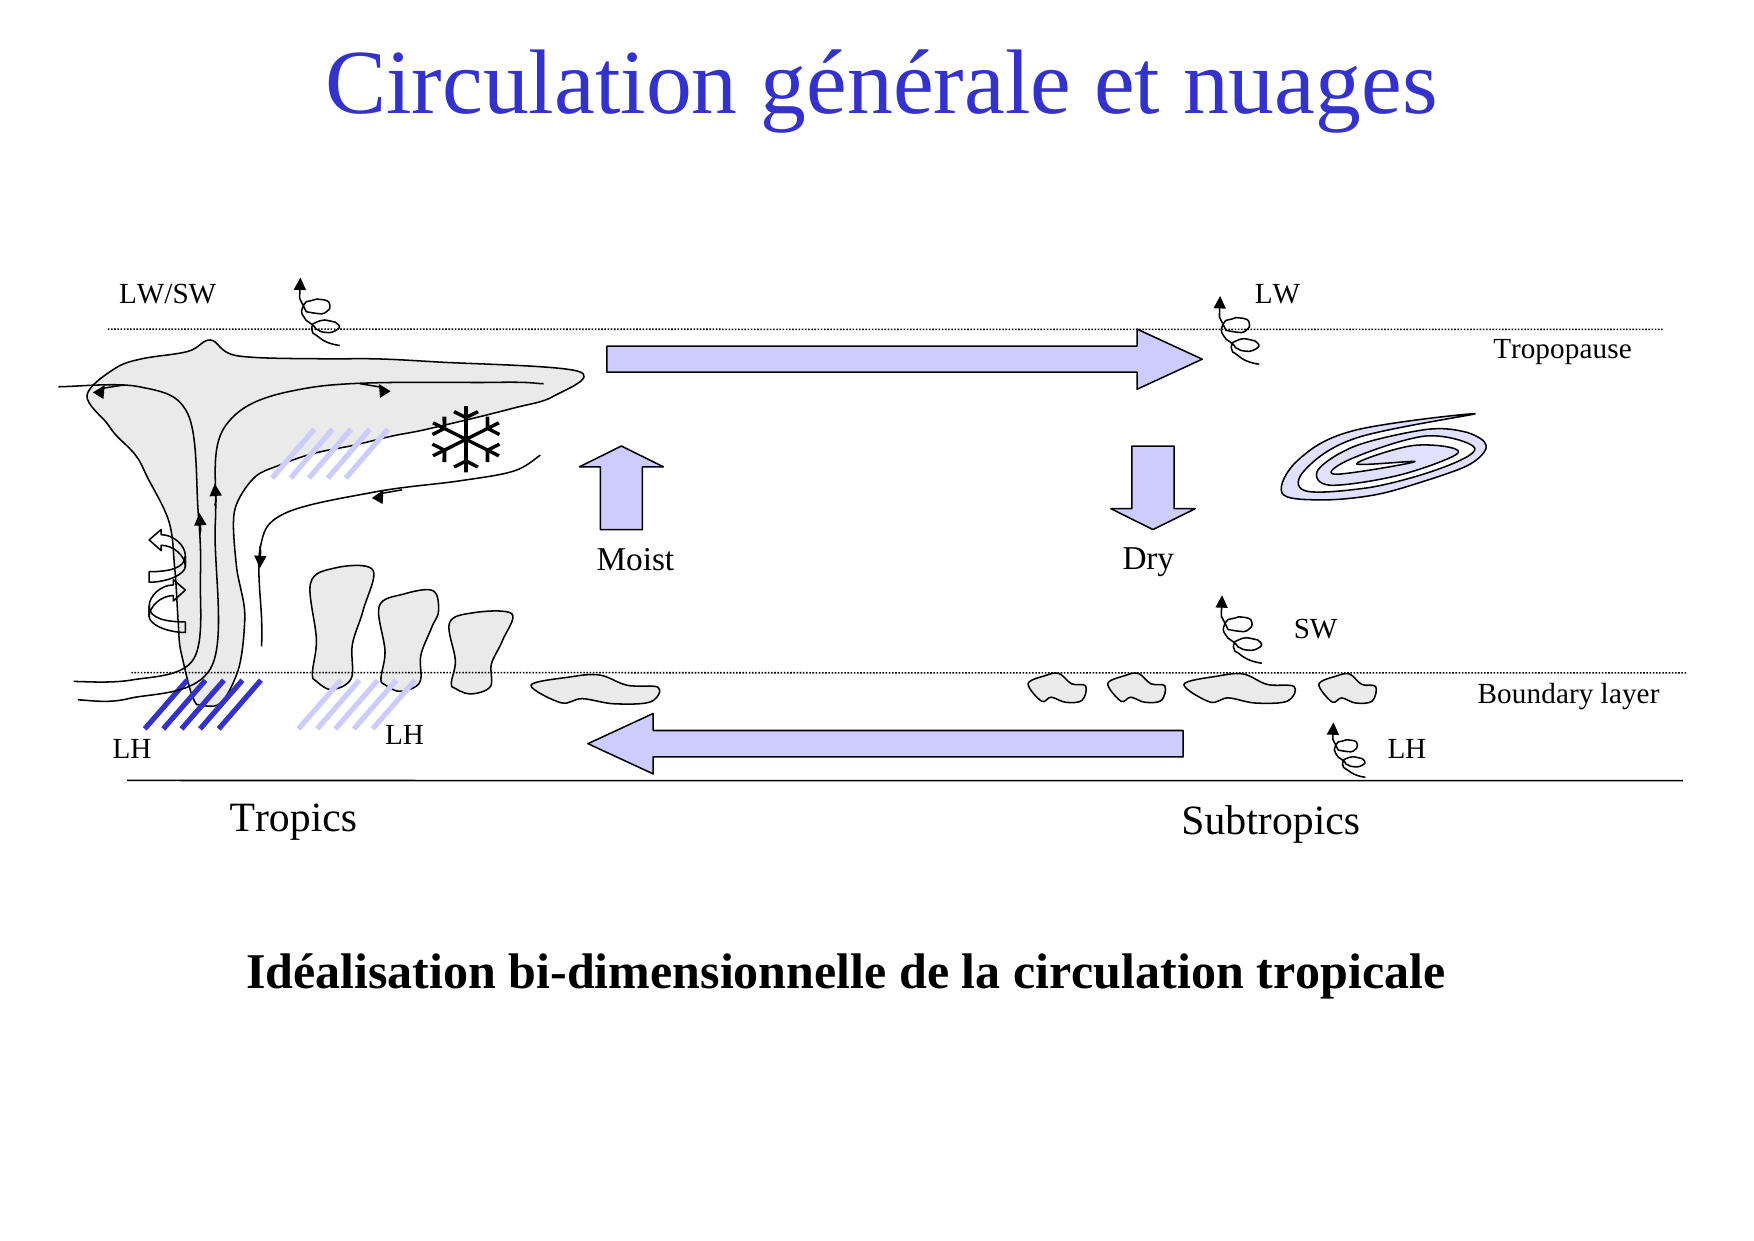

Circulation générale et nuages
LW/SW
LW
Tropopause
Dry
Moist
SW
Boundary layer
LH
LH
LH
Tropics
Subtropics
Idéalisation bi-dimensionnelle de la circulation tropicale